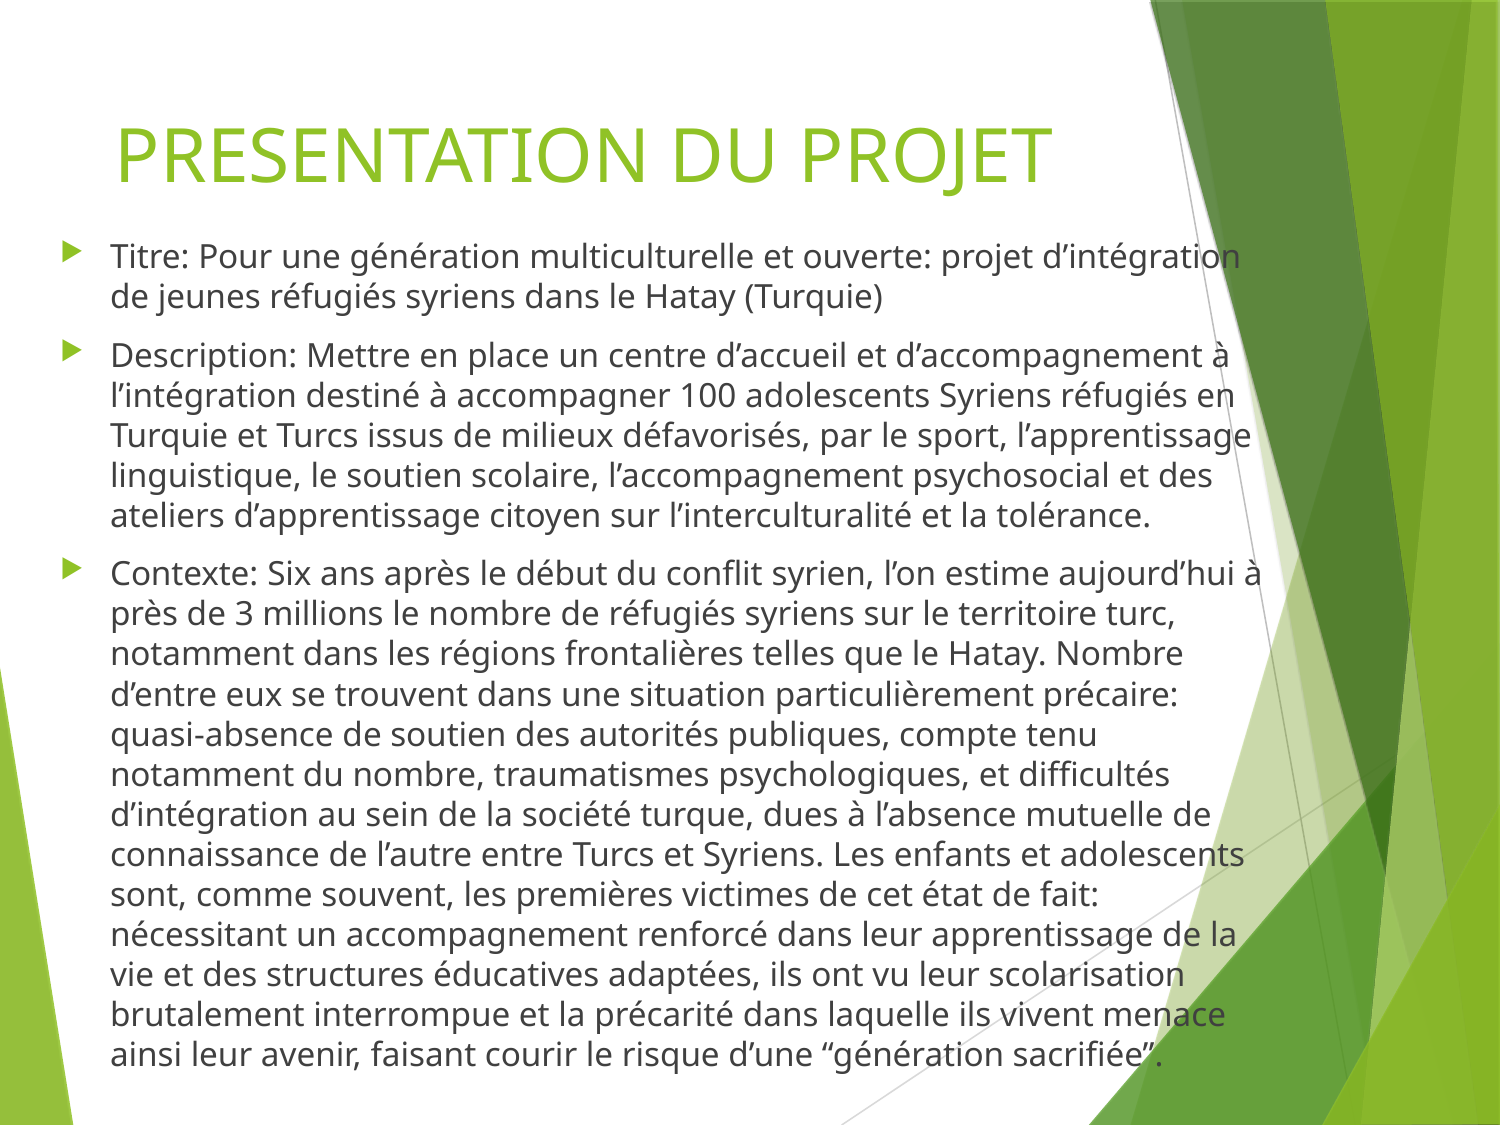

# PRESENTATION DU PROJET
Titre: Pour une génération multiculturelle et ouverte: projet d’intégration de jeunes réfugiés syriens dans le Hatay (Turquie)
Description: Mettre en place un centre d’accueil et d’accompagnement à l’intégration destiné à accompagner 100 adolescents Syriens réfugiés en Turquie et Turcs issus de milieux défavorisés, par le sport, l’apprentissage linguistique, le soutien scolaire, l’accompagnement psychosocial et des ateliers d’apprentissage citoyen sur l’interculturalité et la tolérance.
Contexte: Six ans après le début du conflit syrien, l’on estime aujourd’hui à près de 3 millions le nombre de réfugiés syriens sur le territoire turc, notamment dans les régions frontalières telles que le Hatay. Nombre d’entre eux se trouvent dans une situation particulièrement précaire: quasi-absence de soutien des autorités publiques, compte tenu notamment du nombre, traumatismes psychologiques, et difficultés d’intégration au sein de la société turque, dues à l’absence mutuelle de connaissance de l’autre entre Turcs et Syriens. Les enfants et adolescents sont, comme souvent, les premières victimes de cet état de fait: nécessitant un accompagnement renforcé dans leur apprentissage de la vie et des structures éducatives adaptées, ils ont vu leur scolarisation brutalement interrompue et la précarité dans laquelle ils vivent menace ainsi leur avenir, faisant courir le risque d’une “génération sacrifiée”.